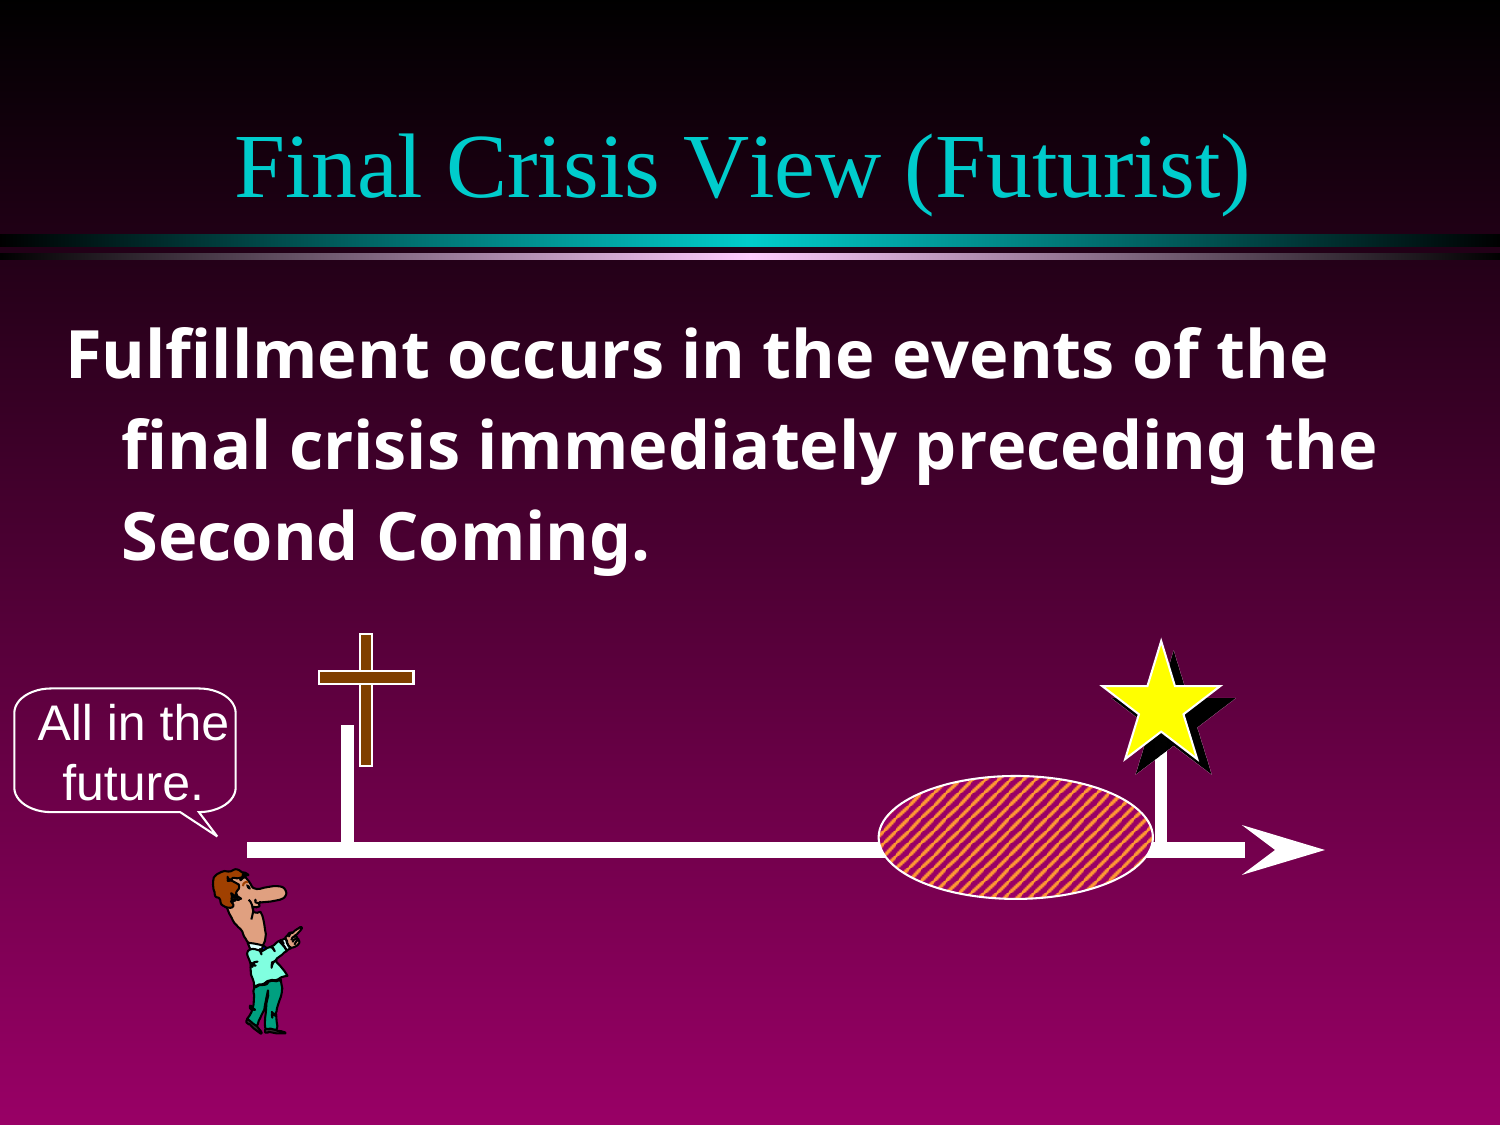

# Final Crisis View (Futurist)
Fulfillment occurs in the events of the final crisis immediately preceding the Second Coming.
All in the
future.